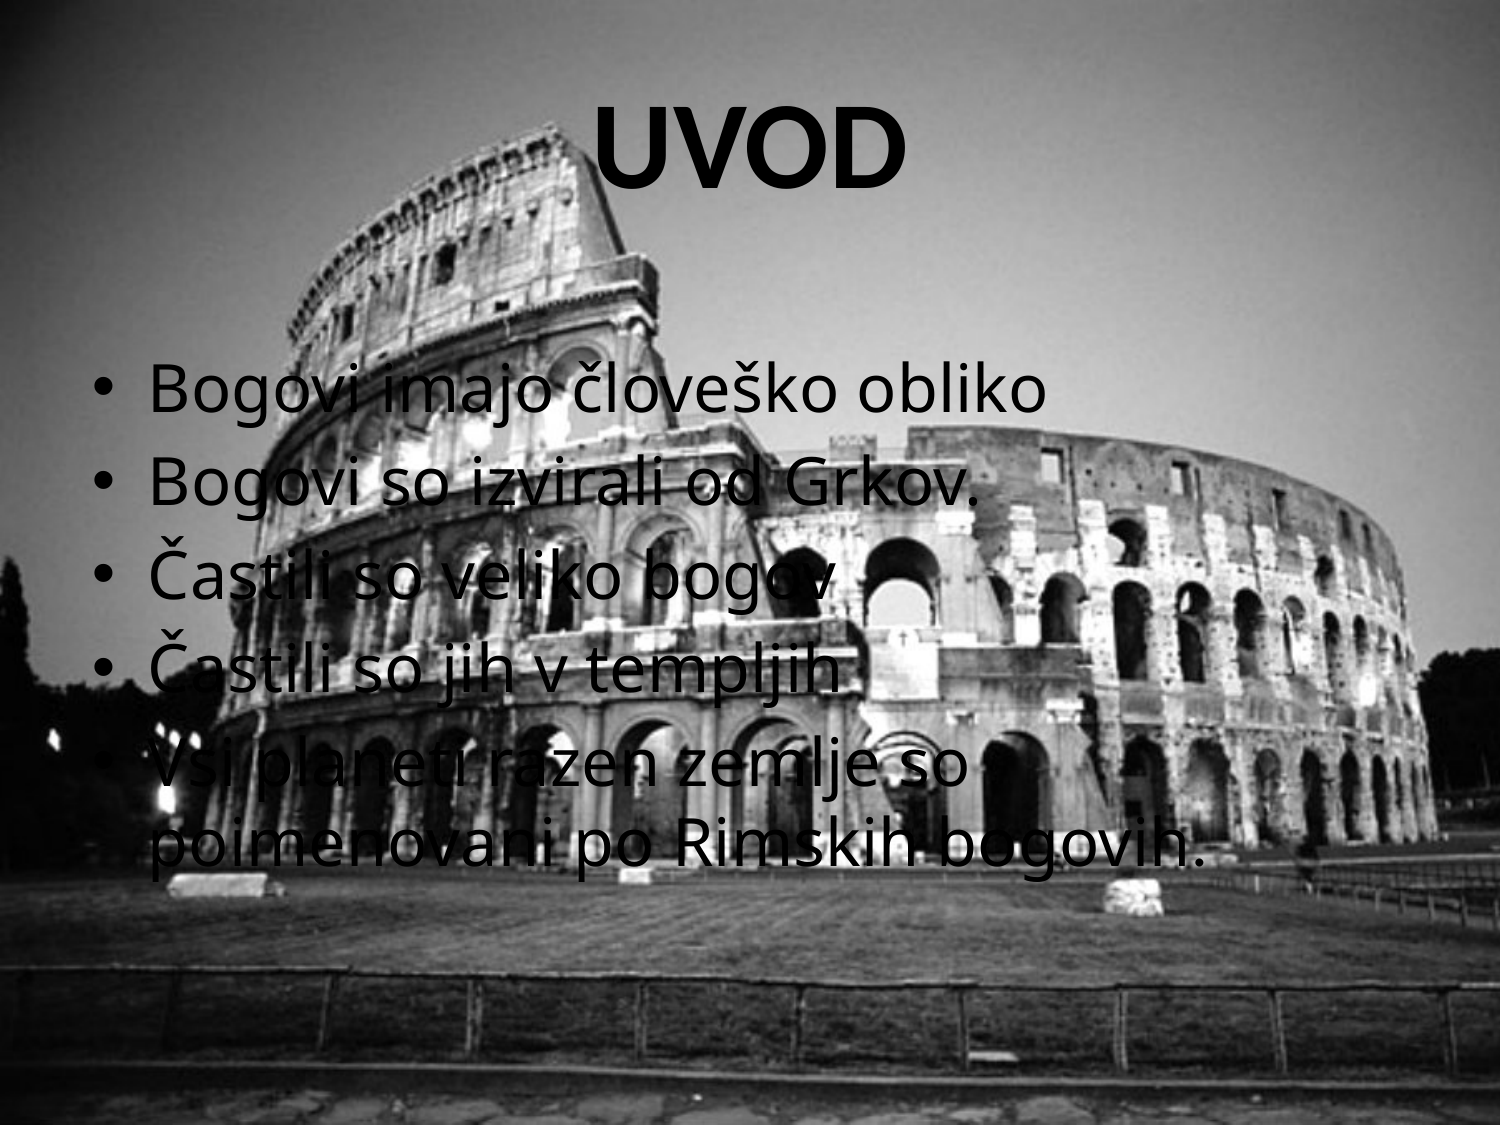

# UVOD
Bogovi imajo človeško obliko
Bogovi so izvirali od Grkov.
Častili so veliko bogov
Častili so jih v templjih
Vsi planeti razen zemlje so poimenovani po Rimskih bogovih.